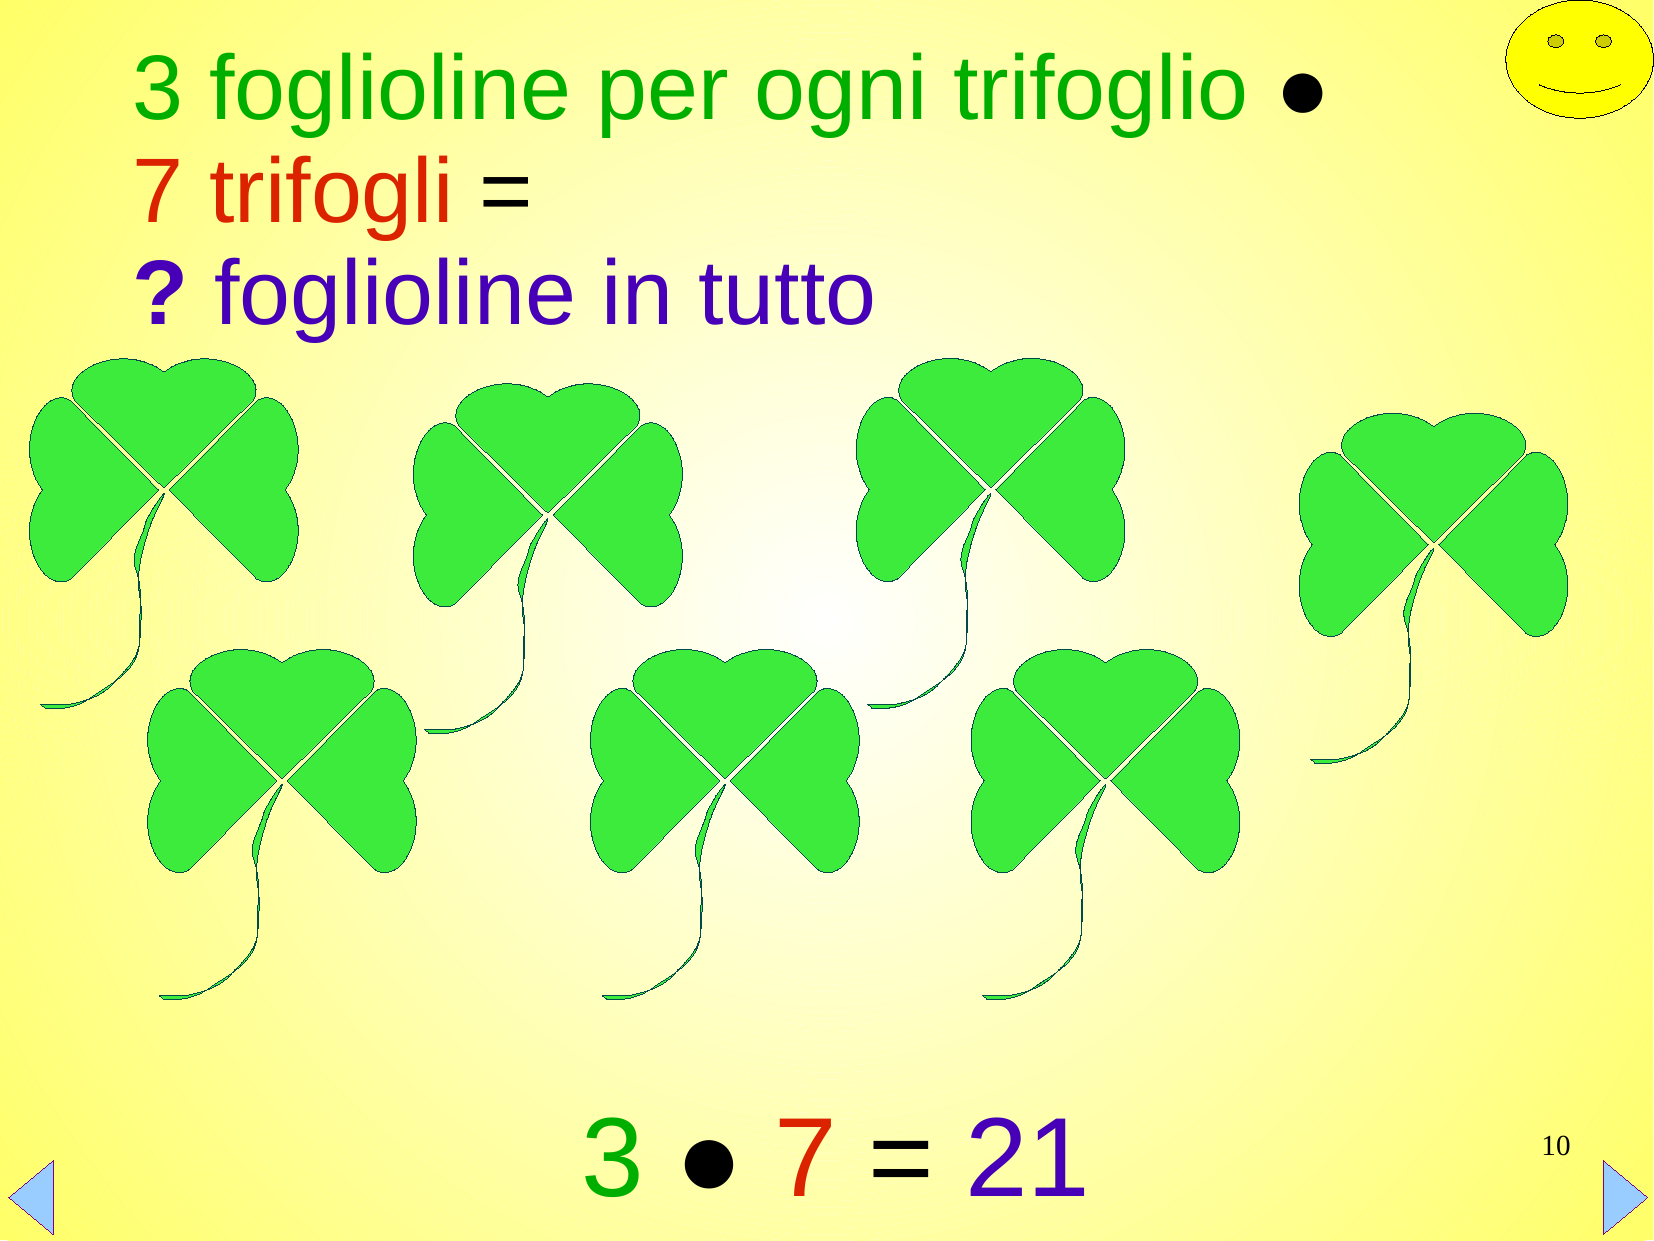

3 foglioline per ogni trifoglio ●
7 trifogli =
? foglioline in tutto
3 ● 7 = 21
10